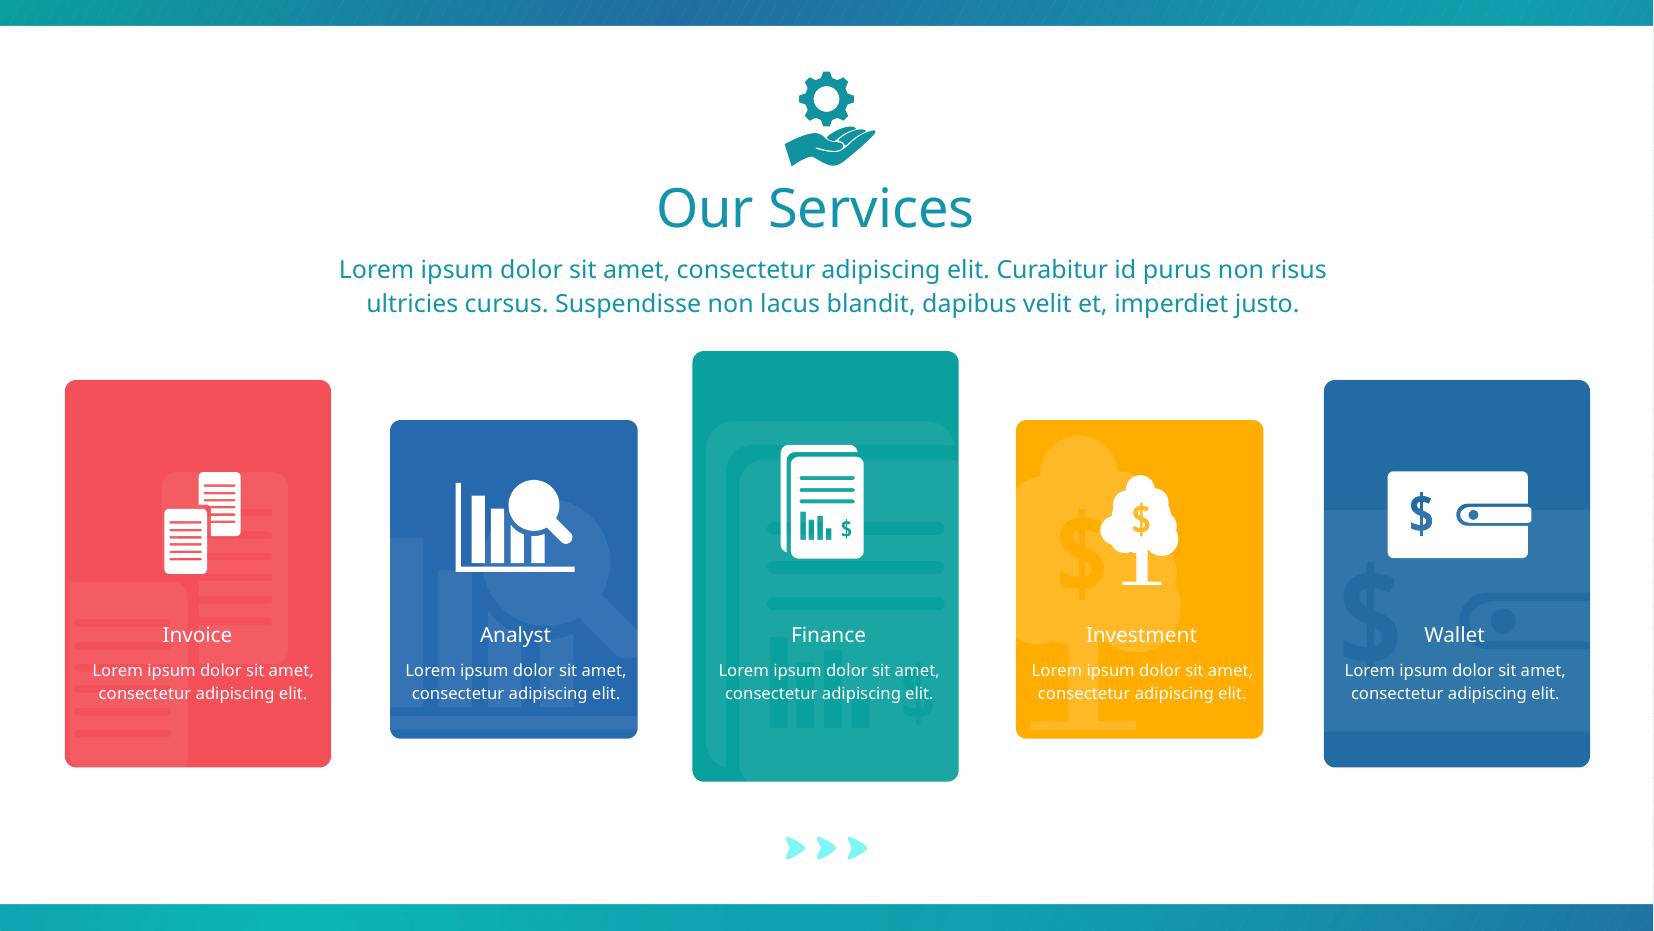

Our Services
# Lorem ipsum dolor sit amet, consectetur adipiscing elit. Curabitur id purus non risus ultricies cursus. Suspendisse non lacus blandit, dapibus velit et, imperdiet justo.
Invoice
Analyst
Finance
Investment
Wallet
Lorem ipsum dolor sit amet, consectetur adipiscing elit.
Lorem ipsum dolor sit amet, consectetur adipiscing elit.
Lorem ipsum dolor sit amet, consectetur adipiscing elit.
Lorem ipsum dolor sit amet, consectetur adipiscing elit.
Lorem ipsum dolor sit amet, consectetur adipiscing elit.